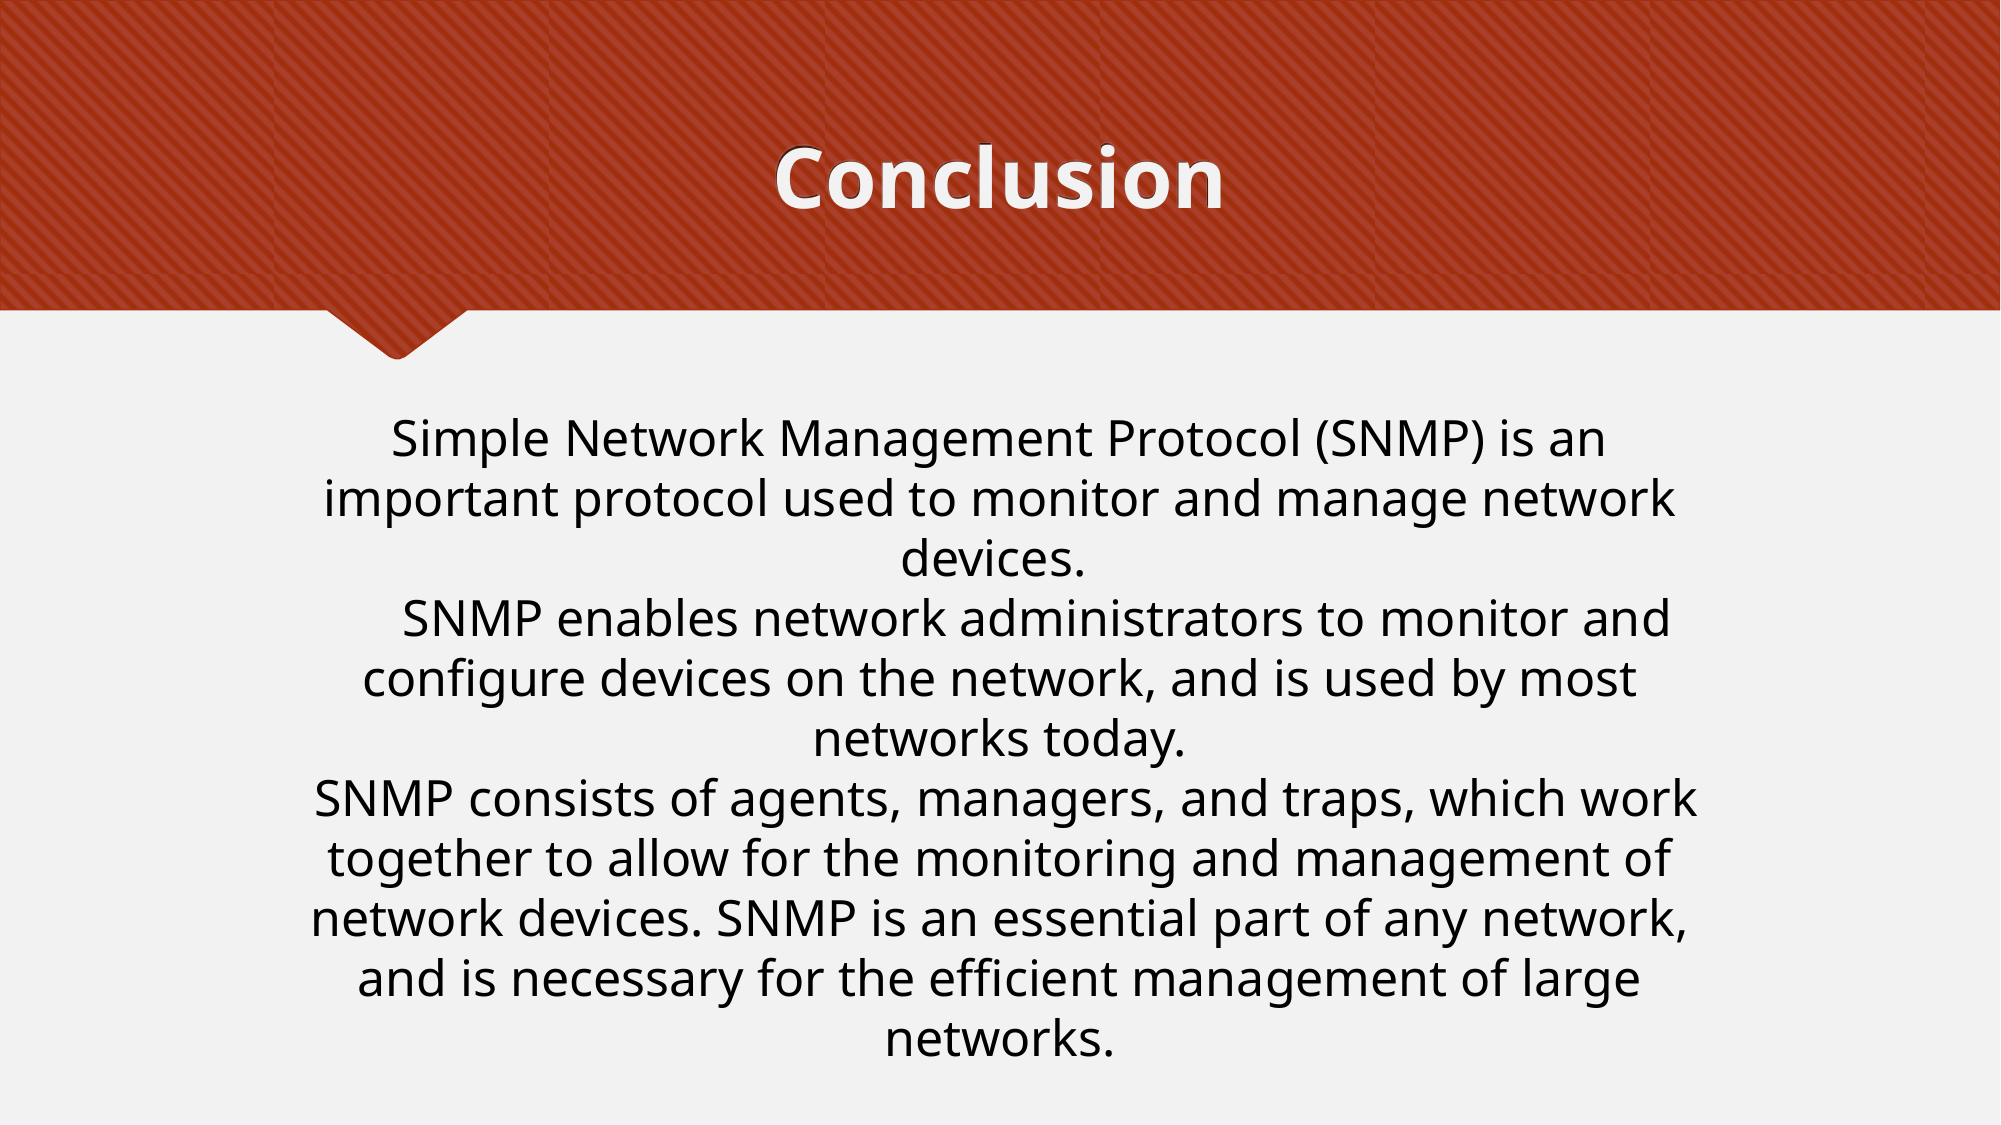

# Conclusion
Simple Network Management Protocol (SNMP) is an important protocol used to monitor and manage network devices.
	SNMP enables network administrators to monitor and configure devices on the network, and is used by most networks today.
 SNMP consists of agents, managers, and traps, which work together to allow for the monitoring and management of network devices. SNMP is an essential part of any network, and is necessary for the efficient management of large networks.